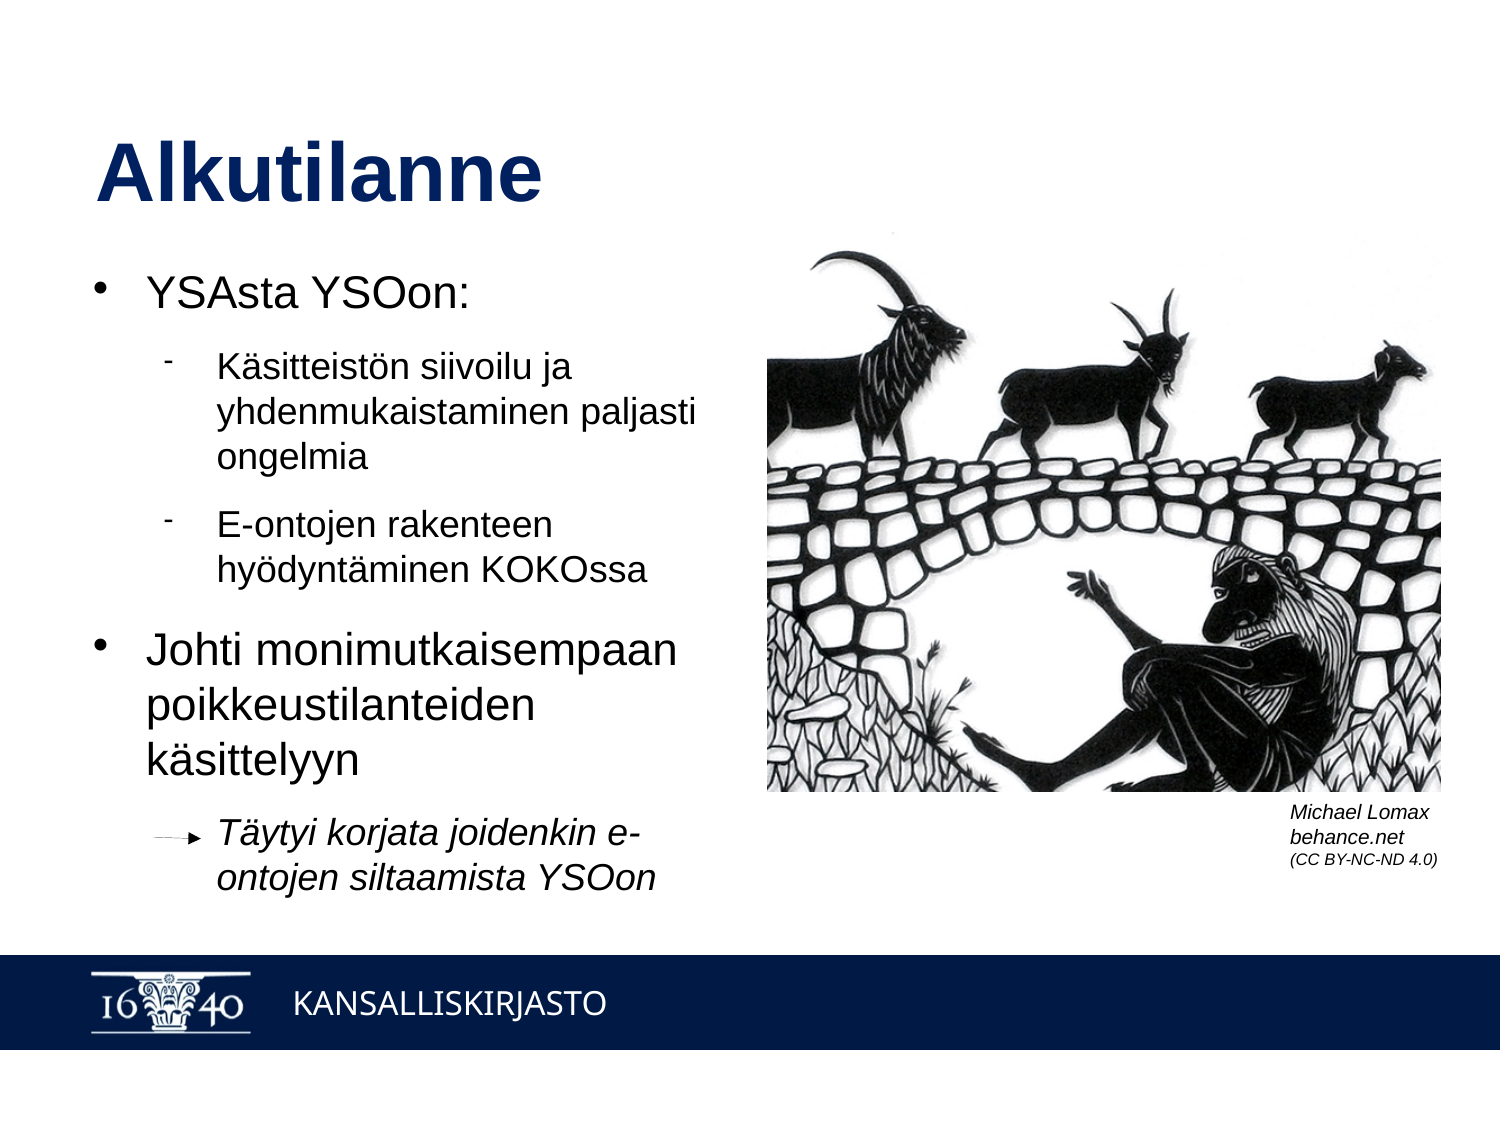

Alkutilanne
YSAsta YSOon:
Käsitteistön siivoilu ja yhdenmukaistaminen paljasti ongelmia
E-ontojen rakenteen hyödyntäminen KOKOssa
Johti monimutkaisempaan poikkeustilanteiden käsittelyyn
Täytyi korjata joidenkin e-ontojen siltaamista YSOon
Michael Lomax behance.net
(CC BY-NC-ND 4.0)